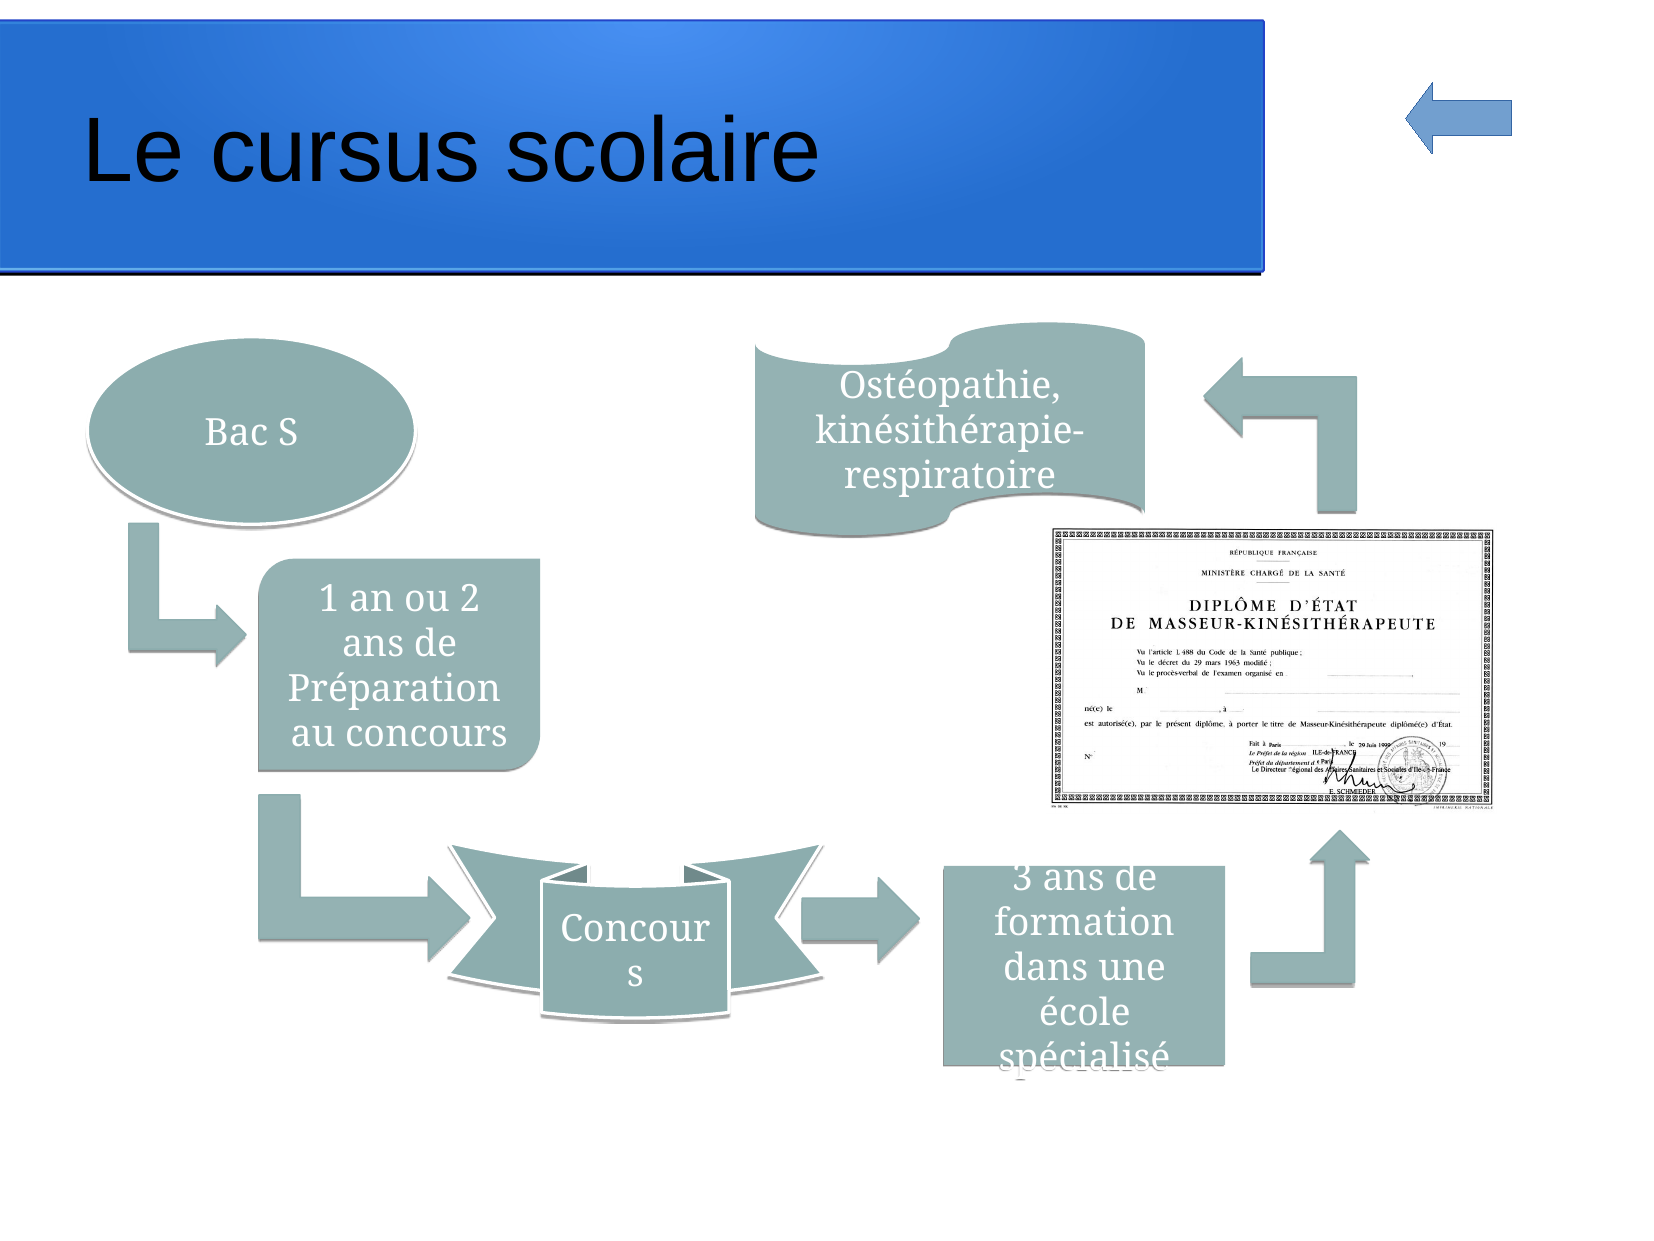

# Le cursus scolaire
Ostéopathie, kinésithérapie-respiratoire
Bac S
1 an ou 2 ans de Préparation au concours
Concours
3 ans de formation dans une école spécialisé